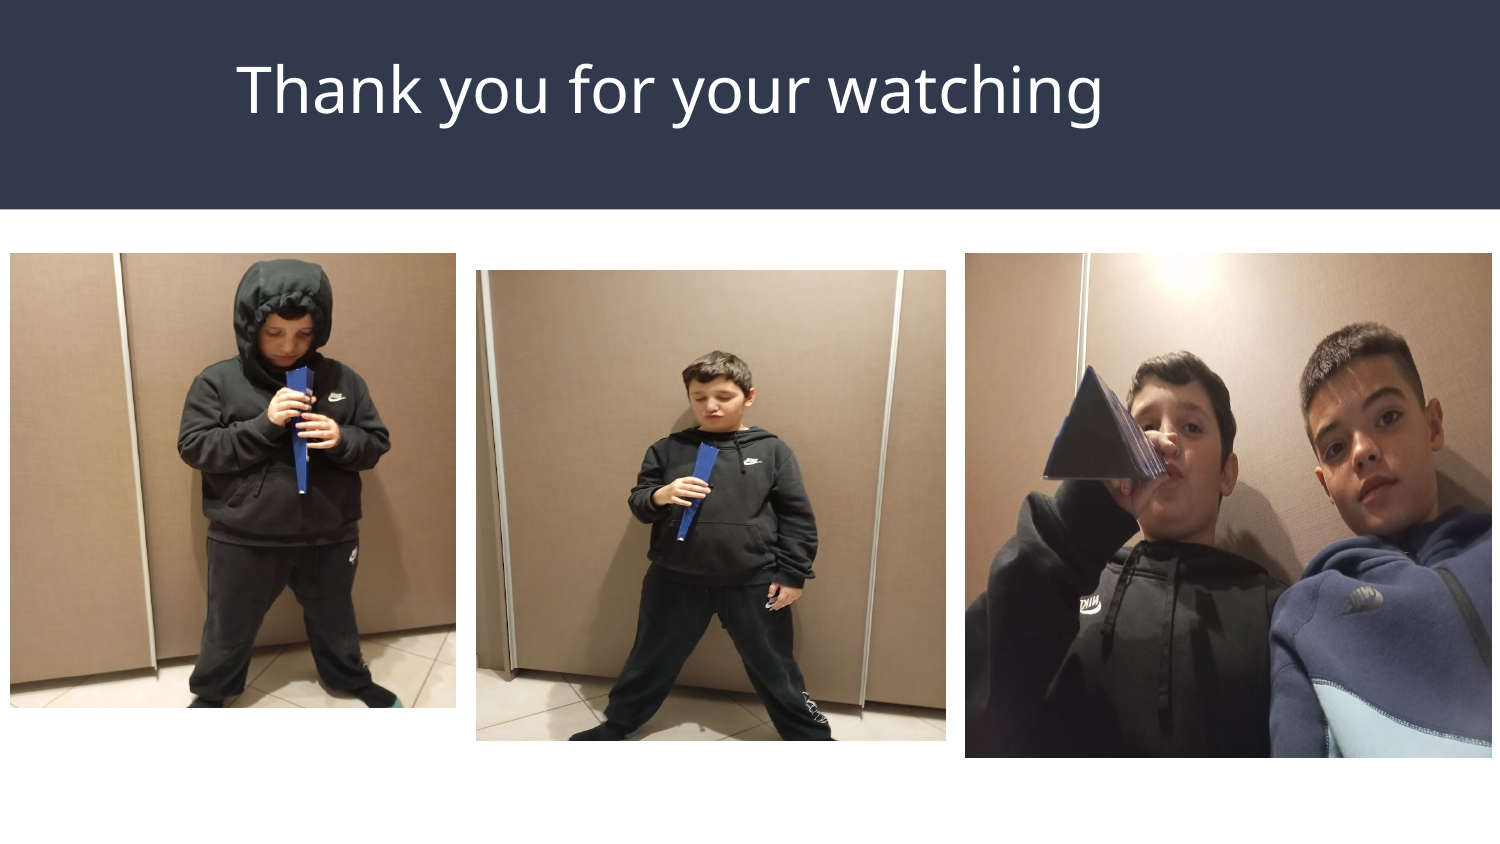

Thank you for your watching
# Thanks for watching